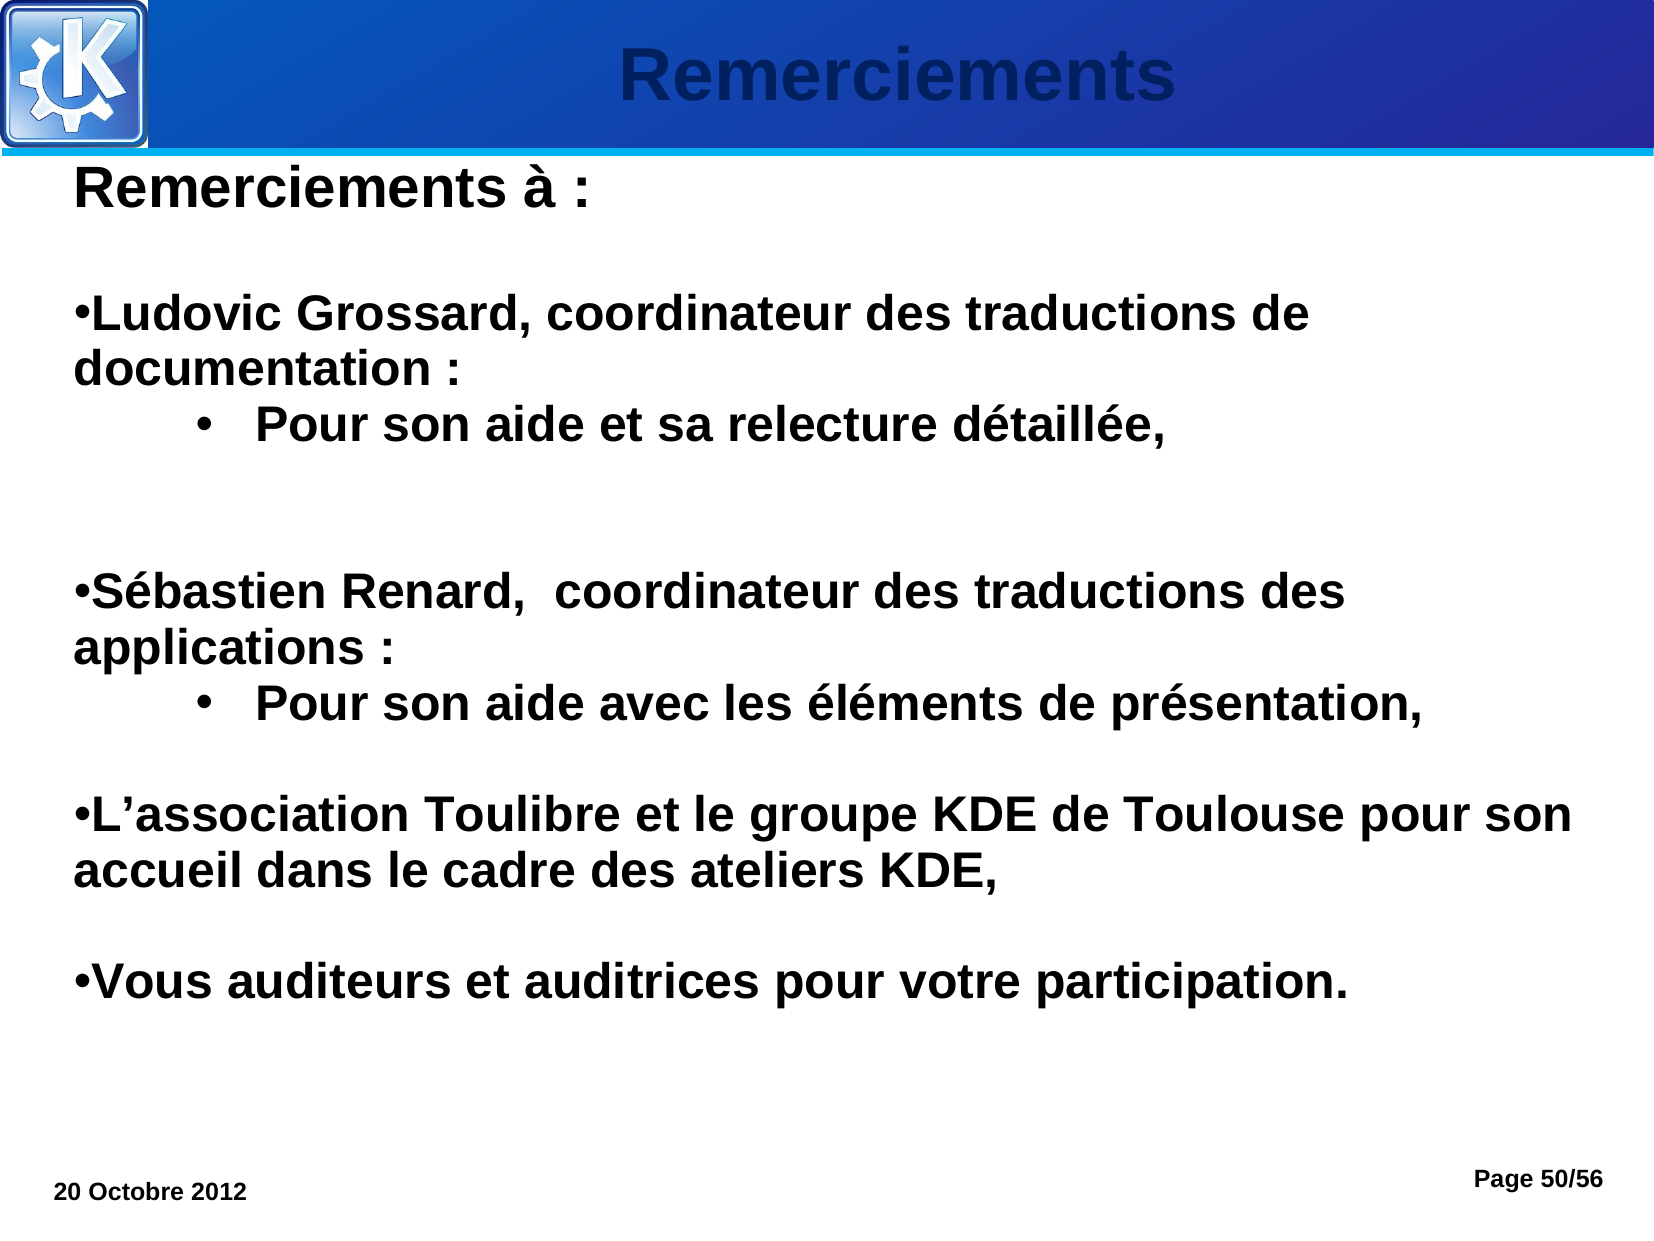

Remerciements
Remerciements à :
Ludovic Grossard, coordinateur des traductions de documentation :
Pour son aide et sa relecture détaillée,
Sébastien Renard, coordinateur des traductions des applications :
Pour son aide avec les éléments de présentation,
L’association Toulibre et le groupe KDE de Toulouse pour son accueil dans le cadre des ateliers KDE,
Vous auditeurs et auditrices pour votre participation.